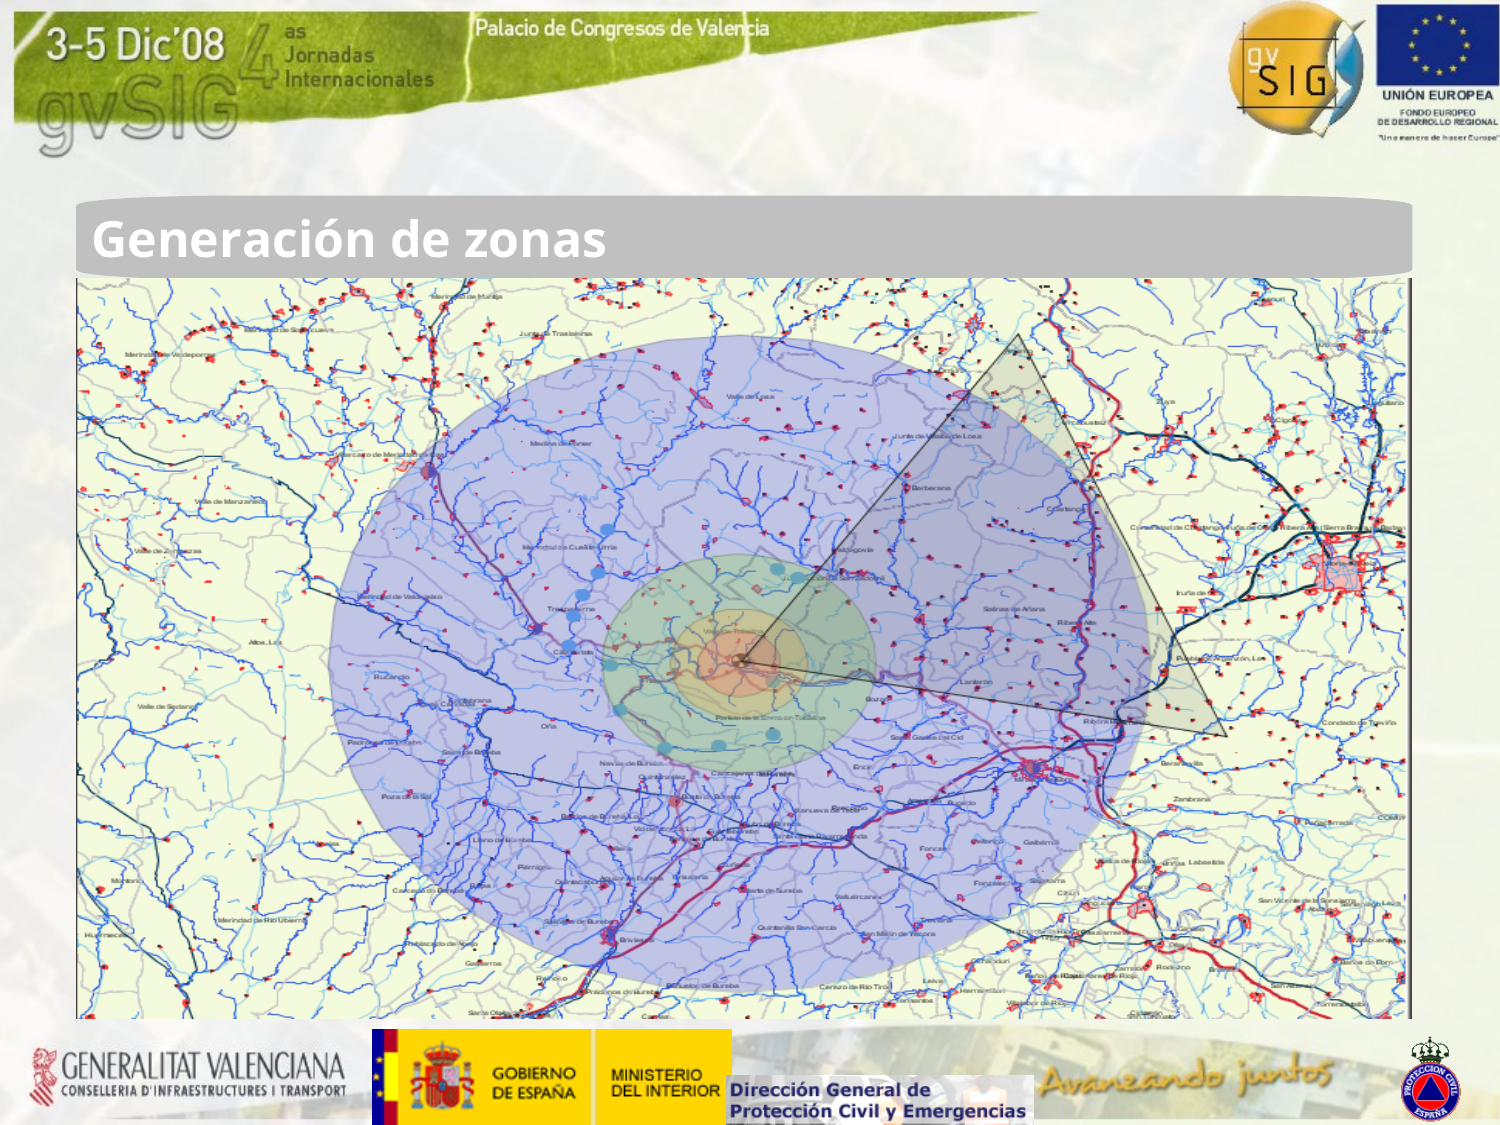

Generación de zonas
# Dado el mecanismo de difusión y dispersión de los contaminantes procedentes de una instalación, en los primeros momentos de comenzar los vertidos radioactivos no se verán afectadas las zonas circundantes en toda su amplitud, sino que siguiendo la dirección del viento afectarán con anterioridad aquellas que se encuentran situadas a sotavento.